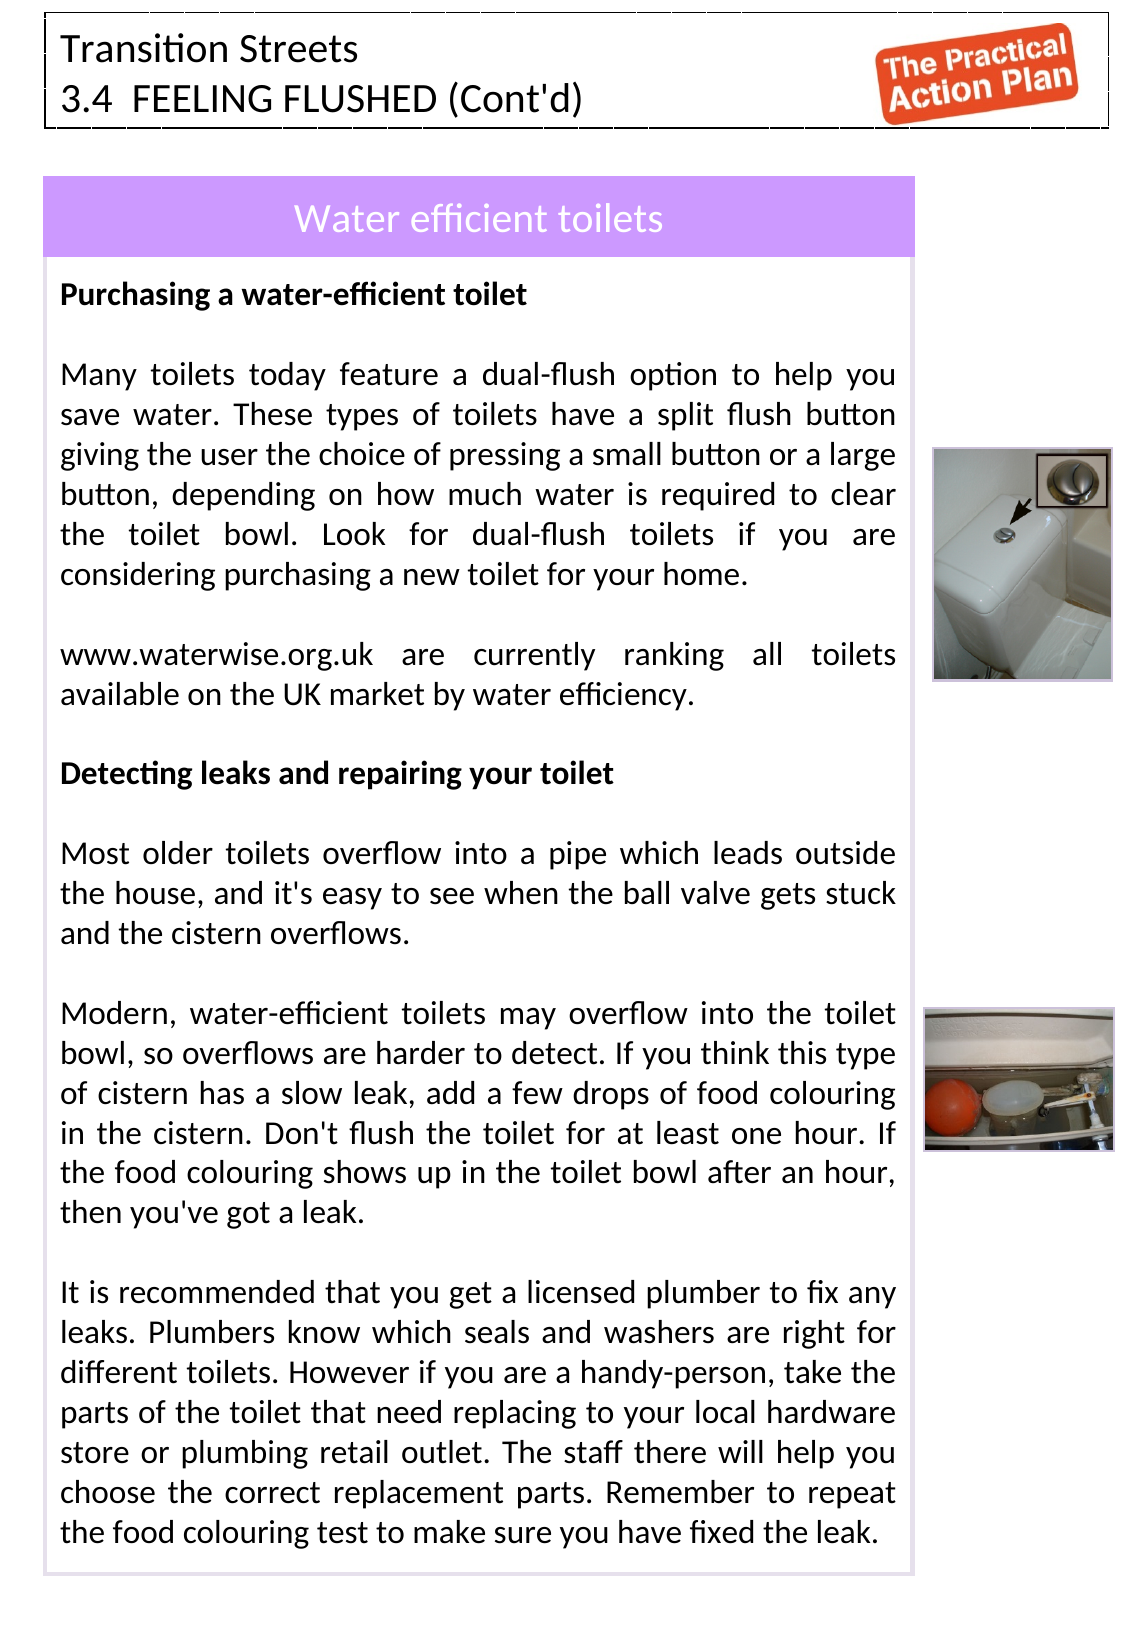

Transition Streets
3.4 FEELING FLUSHED (Cont'd)
Water efficient toilets
Purchasing a water-efficient toilet
Many toilets today feature a dual-flush option to help you save water. These types of toilets have a split flush button giving the user the choice of pressing a small button or a large button, depending on how much water is required to clear the toilet bowl. Look for dual-flush toilets if you are considering purchasing a new toilet for your home.
www.waterwise.org.uk are currently ranking all toilets available on the UK market by water efficiency.
Detecting leaks and repairing your toilet
Most older toilets overflow into a pipe which leads outside the house, and it's easy to see when the ball valve gets stuck and the cistern overflows.
Modern, water-efficient toilets may overflow into the toilet bowl, so overflows are harder to detect. If you think this type of cistern has a slow leak, add a few drops of food colouring in the cistern. Don't flush the toilet for at least one hour. If the food colouring shows up in the toilet bowl after an hour, then you've got a leak.
It is recommended that you get a licensed plumber to fix any leaks. Plumbers know which seals and washers are right for different toilets. However if you are a handy-person, take the parts of the toilet that need replacing to your local hardware store or plumbing retail outlet. The staff there will help you choose the correct replacement parts. Remember to repeat the food colouring test to make sure you have fixed the leak.